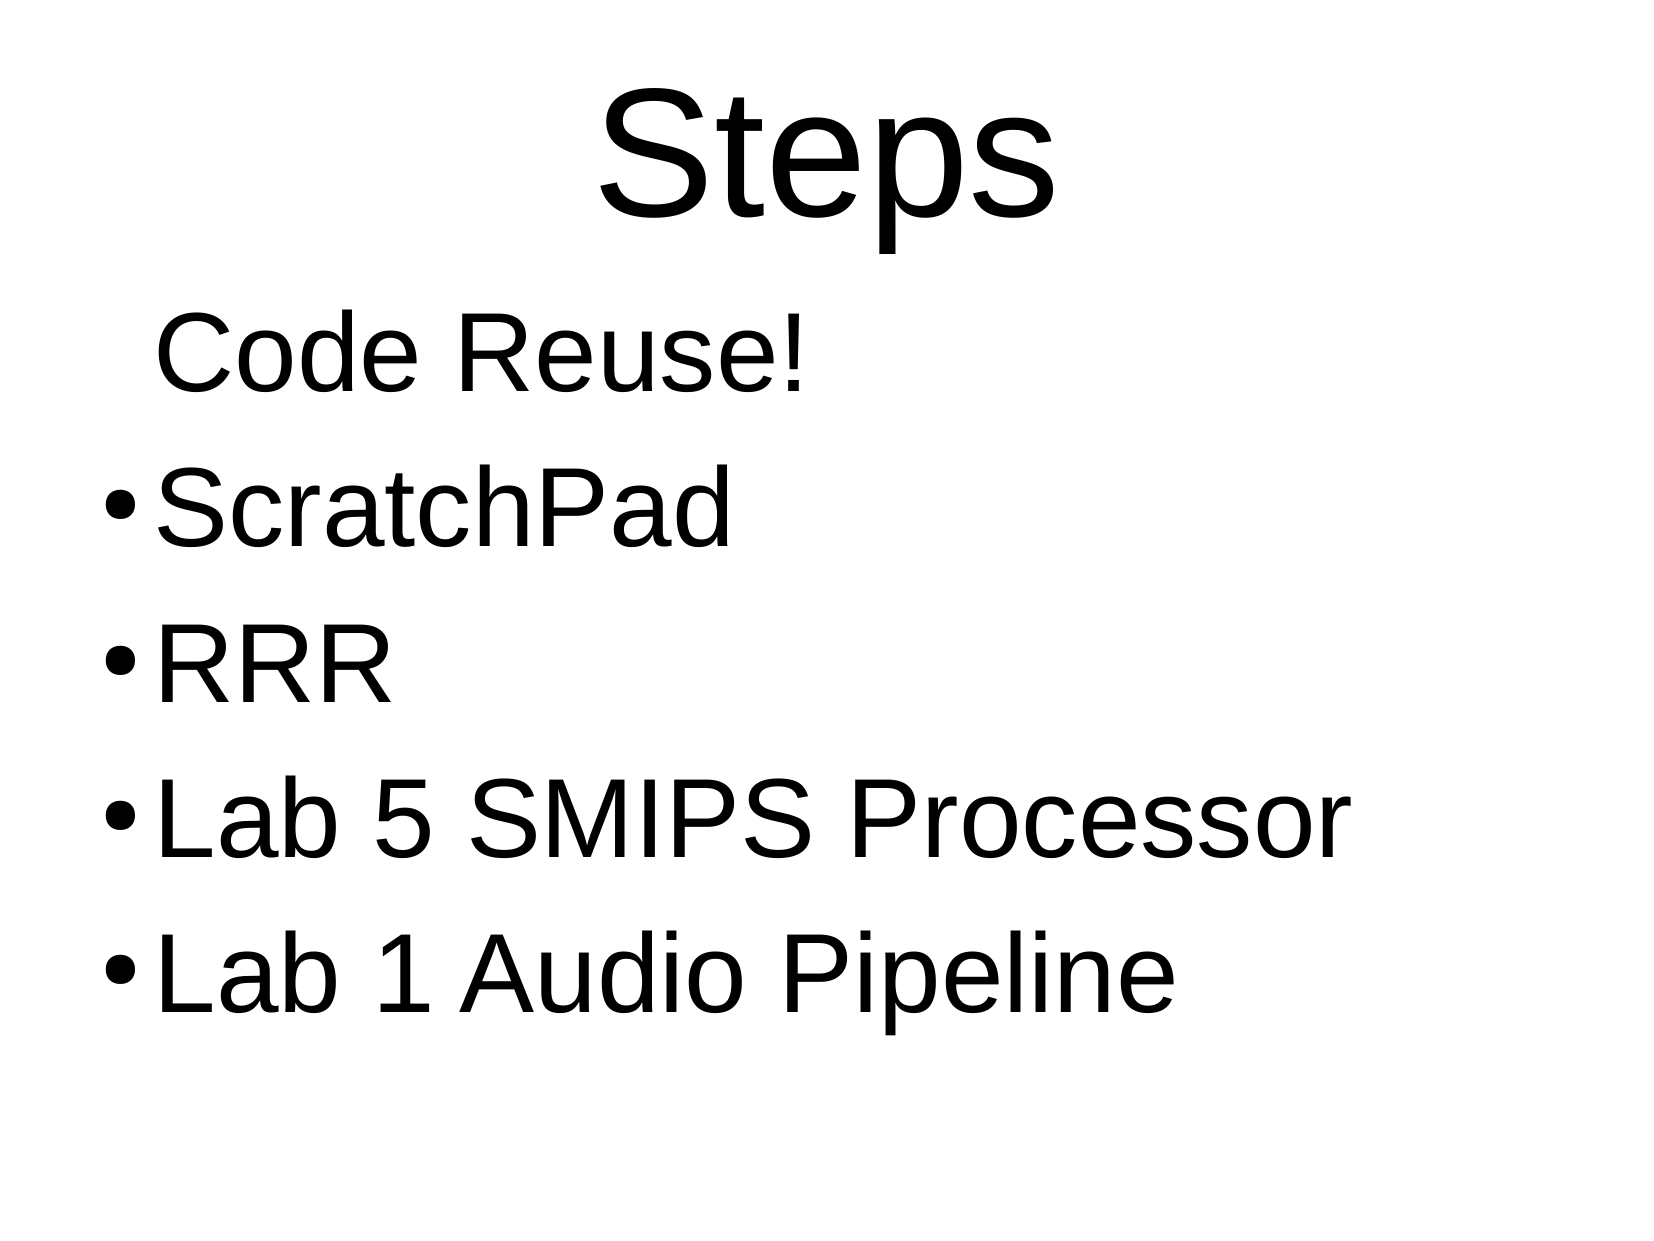

# Steps
Code Reuse!
ScratchPad
RRR
Lab 5 SMIPS Processor
Lab 1 Audio Pipeline